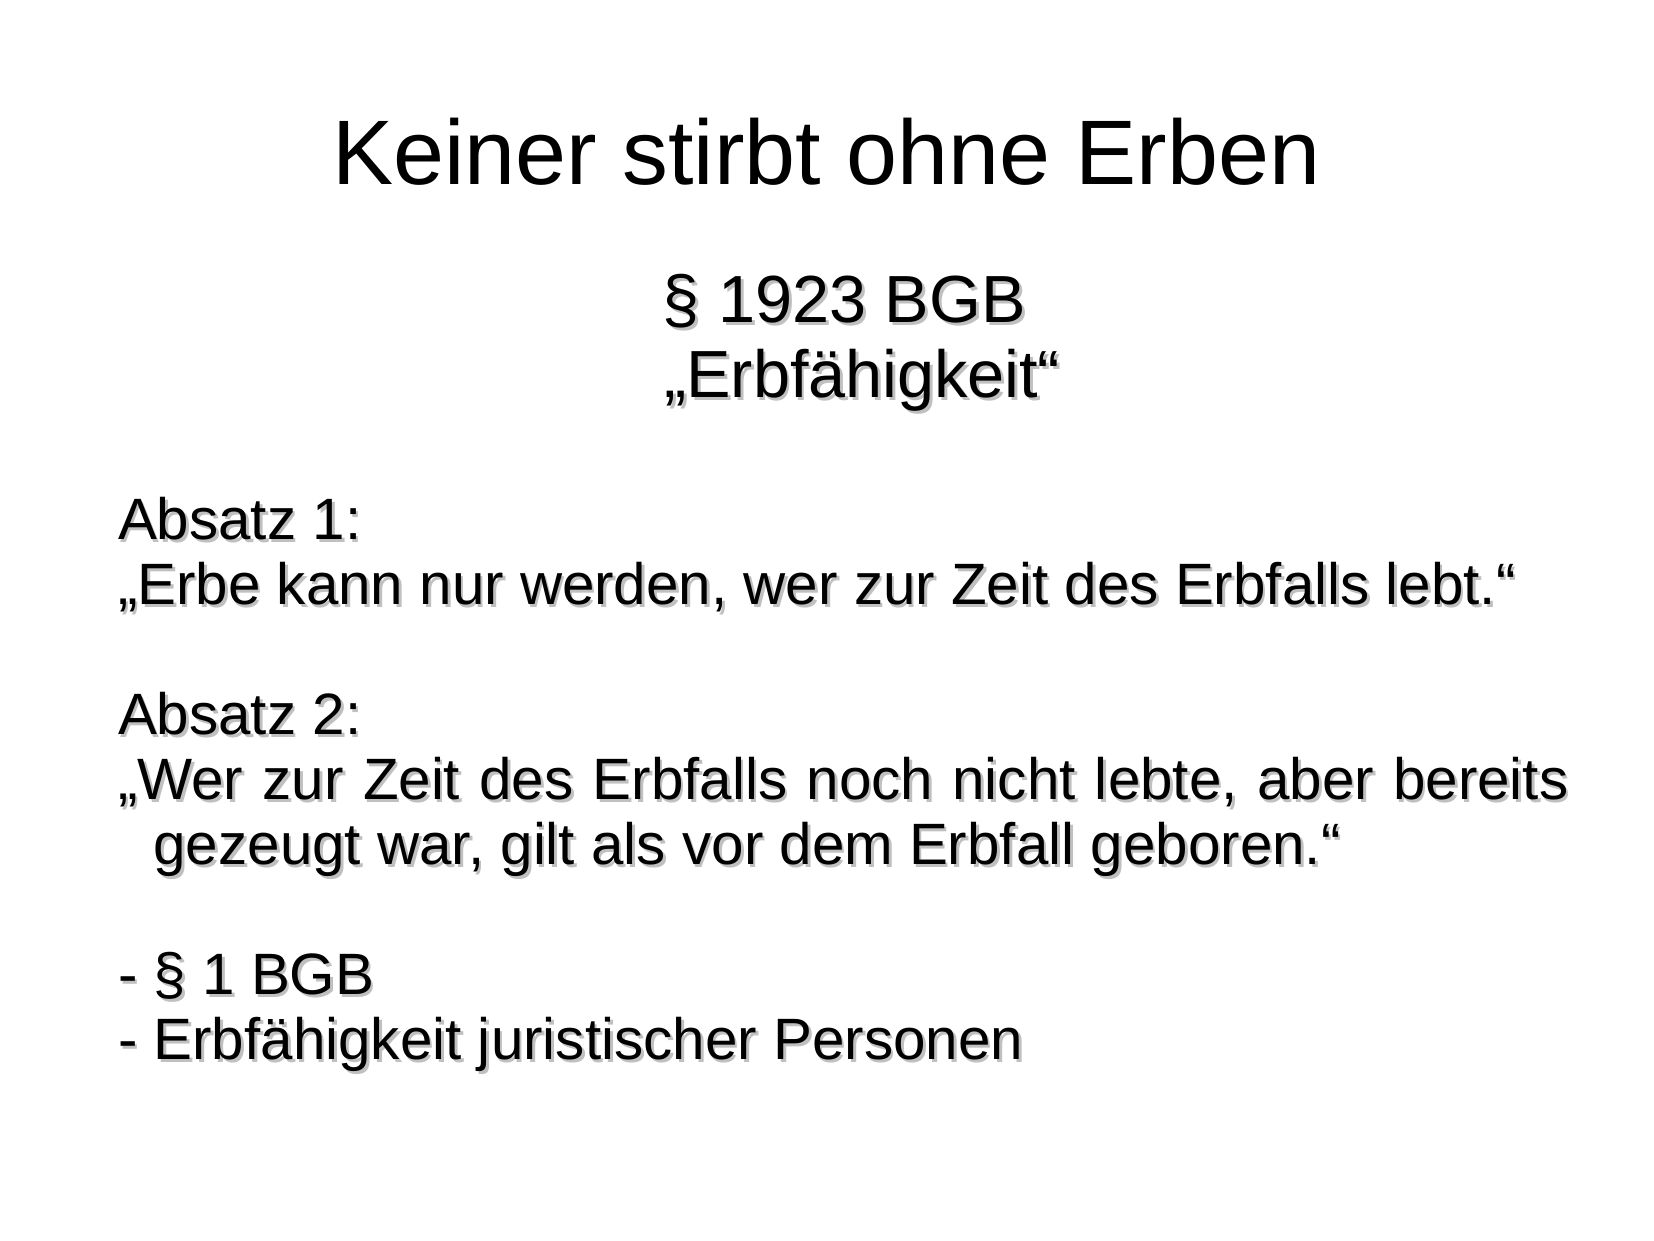

# Keiner stirbt ohne Erben
§ 1923 BGB
„Erbfähigkeit“
Absatz 1:
„Erbe kann nur werden, wer zur Zeit des Erbfalls lebt.“
Absatz 2:
„Wer zur Zeit des Erbfalls noch nicht lebte, aber bereits gezeugt war, gilt als vor dem Erbfall geboren.“
- § 1 BGB
- Erbfähigkeit juristischer Personen